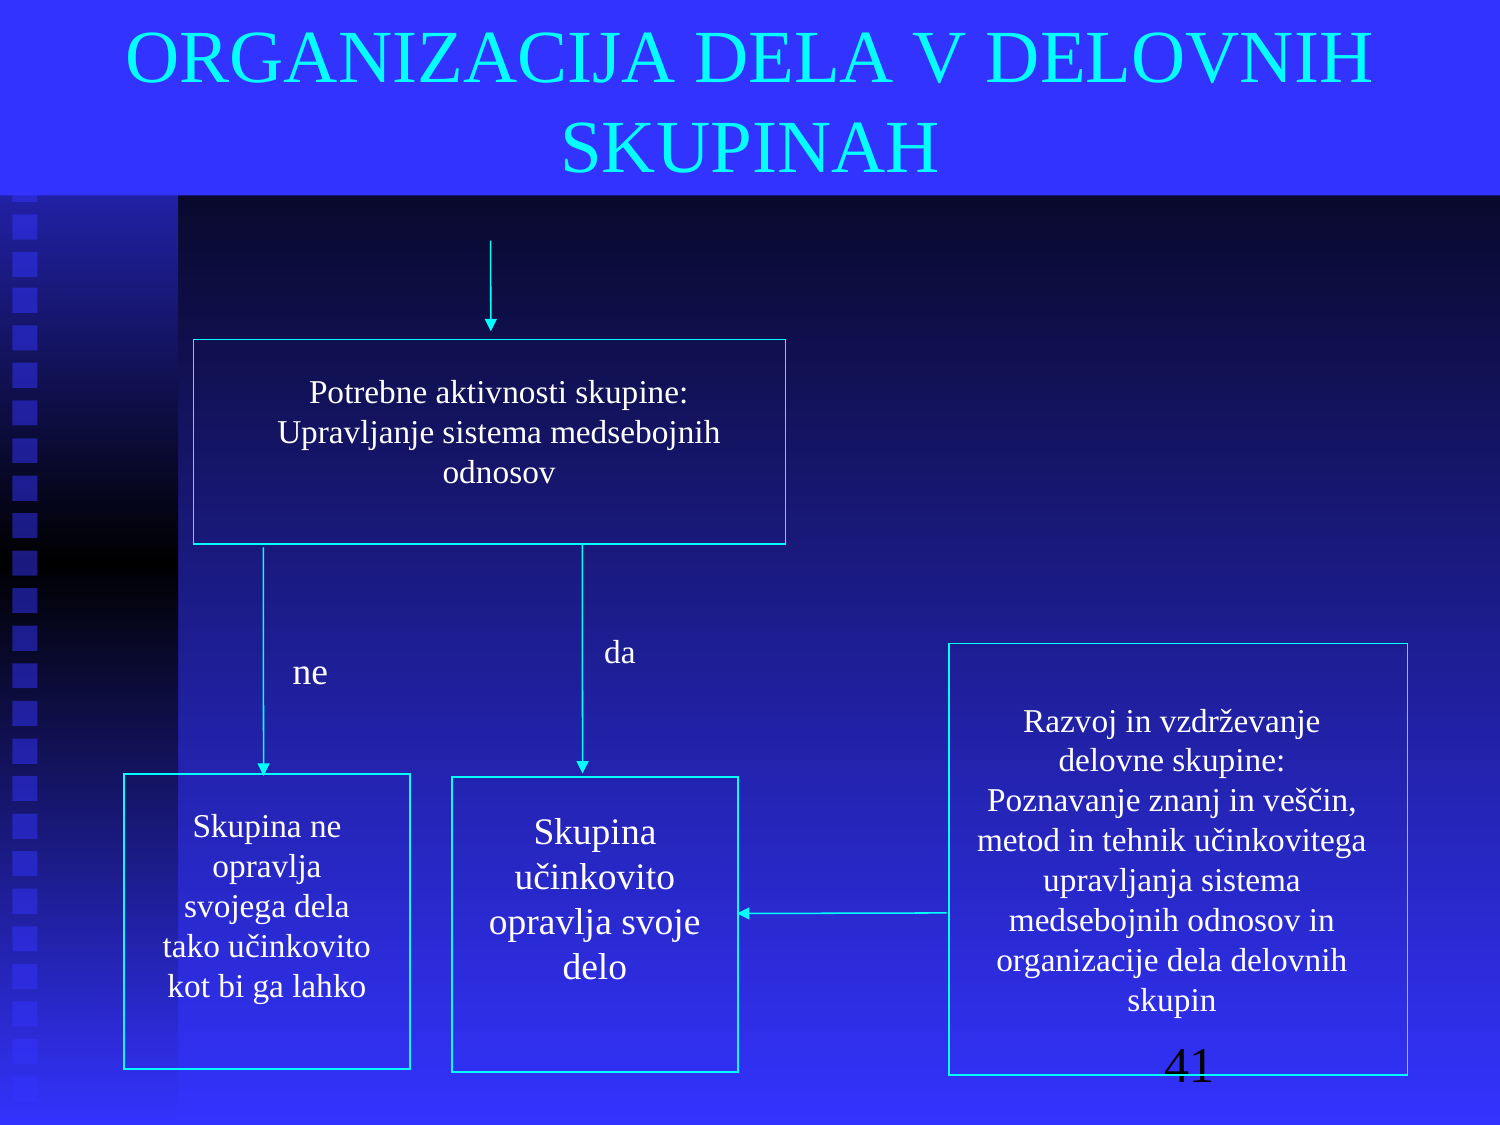

ORGANIZACIJA DELA V DELOVNIH SKUPINAH
Potrebne aktivnosti skupine:
Upravljanje sistema medsebojnih odnosov
da
ne
Razvoj in vzdrževanje delovne skupine:
Poznavanje znanj in veščin, metod in tehnik učinkovitega upravljanja sistema medsebojnih odnosov in organizacije dela delovnih skupin
Skupina ne opravlja svojega dela tako učinkovito kot bi ga lahko
Skupina učinkovito opravlja svoje delo
41